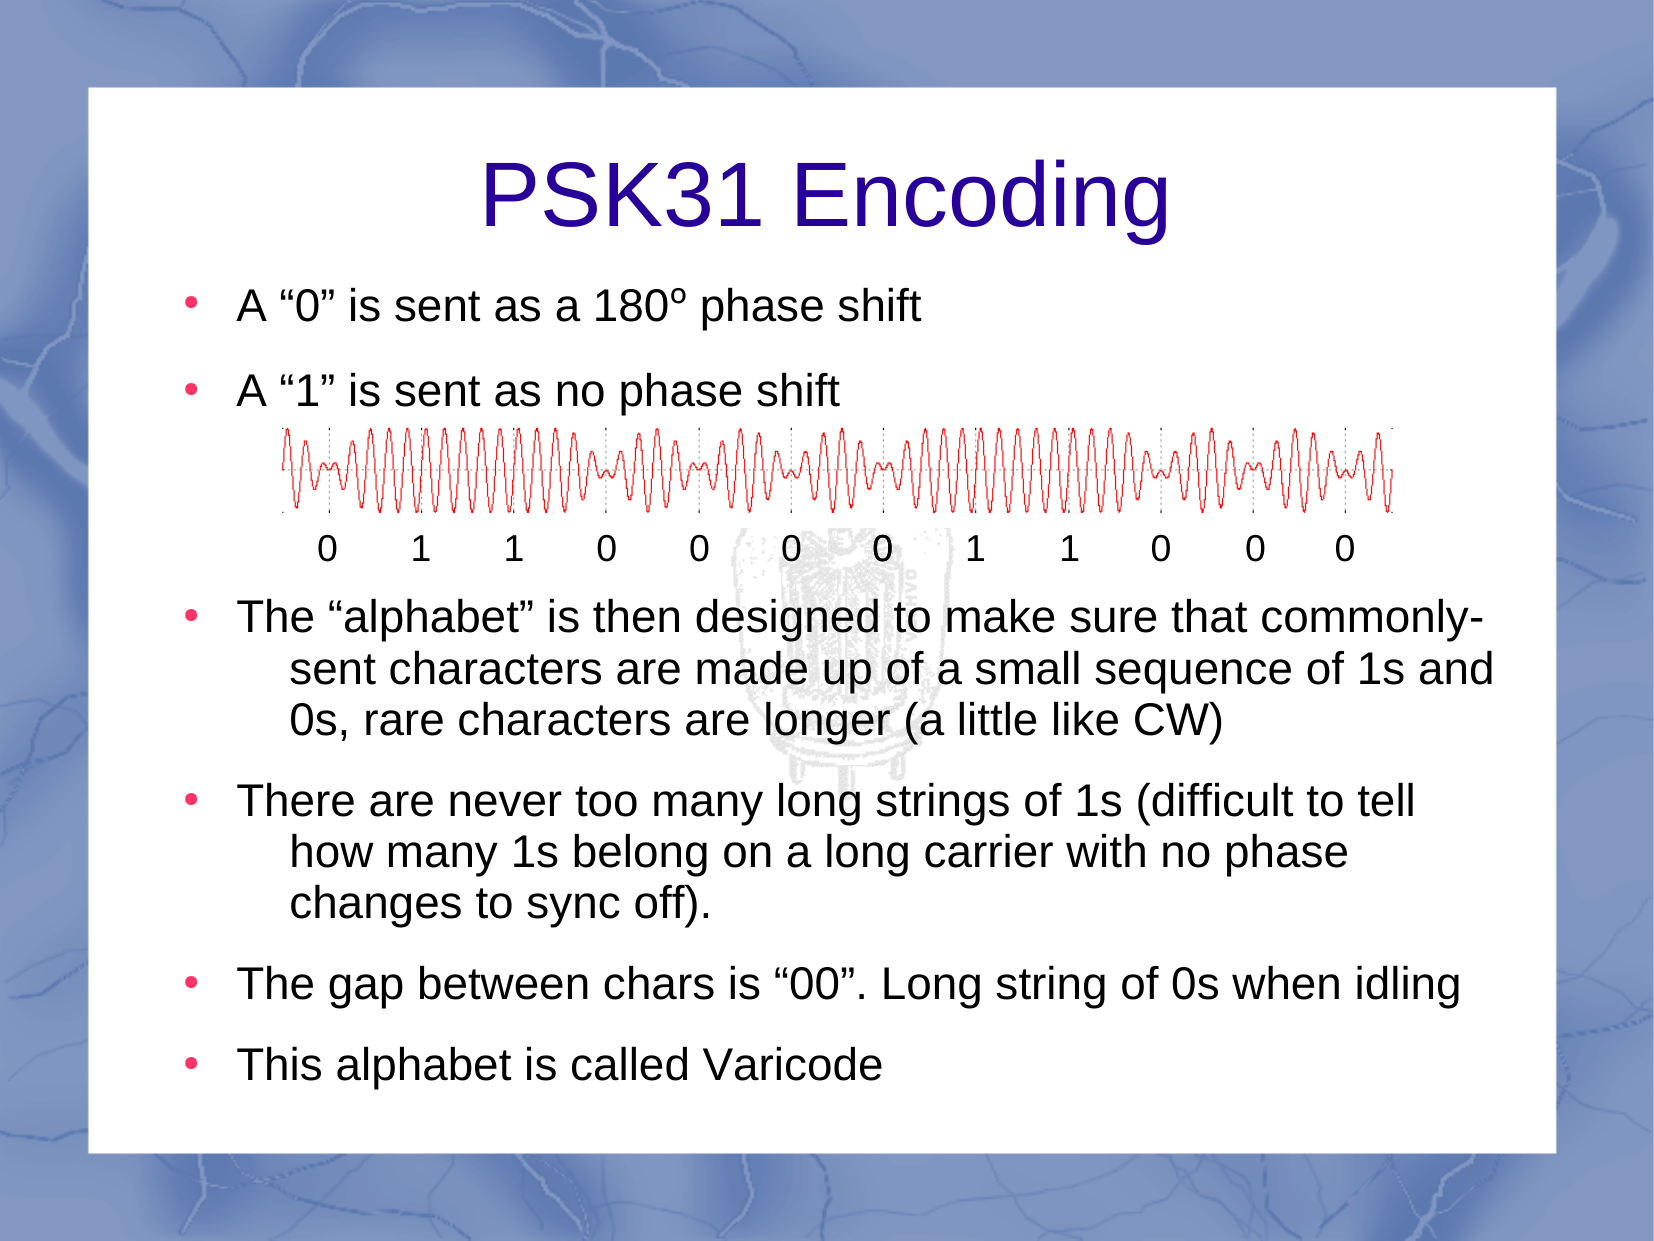

# PSK31 Encoding
A “0” is sent as a 180º phase shift
A “1” is sent as no phase shift
0
1
1
0
0
0
0
0
1
1
0
0
0
The “alphabet” is then designed to make sure that commonly-sent characters are made up of a small sequence of 1s and 0s, rare characters are longer (a little like CW)
There are never too many long strings of 1s (difficult to tell how many 1s belong on a long carrier with no phase changes to sync off).
The gap between chars is “00”. Long string of 0s when idling
This alphabet is called Varicode